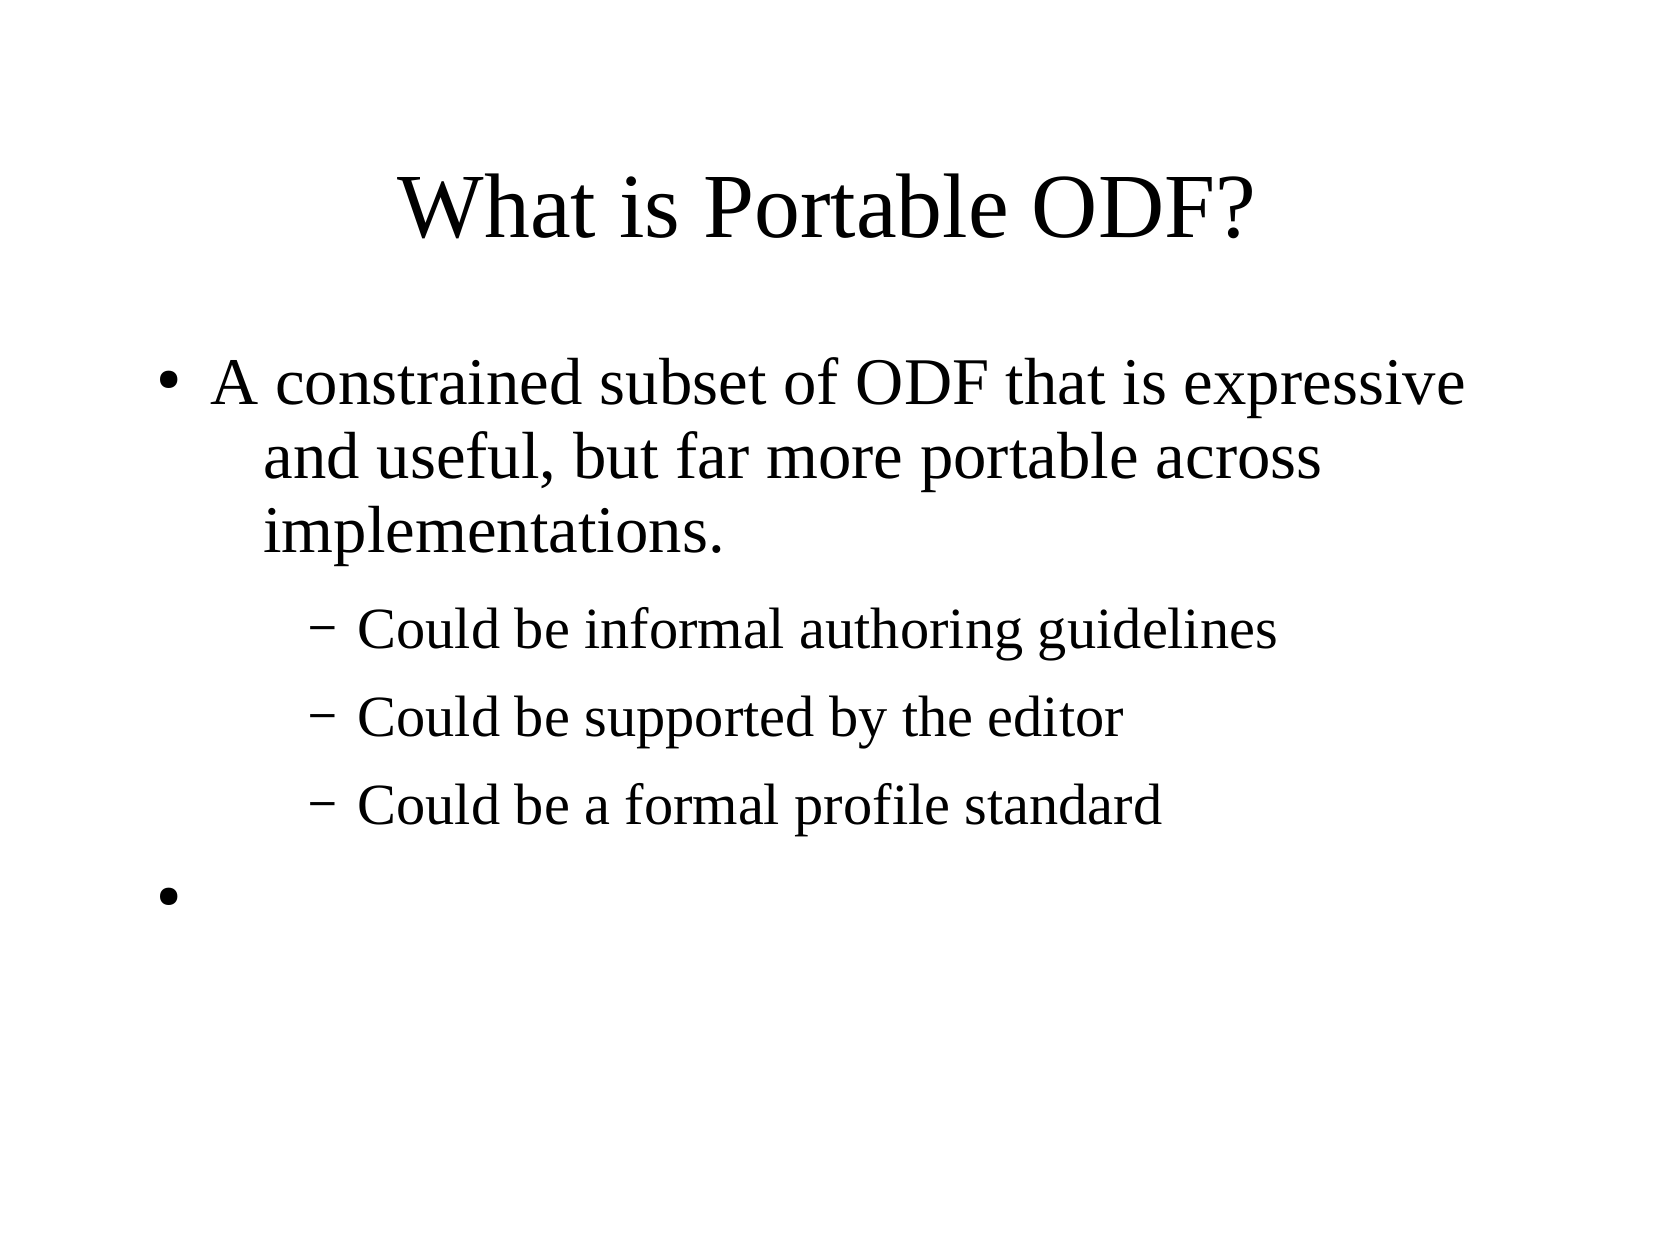

# What is Portable ODF?
A constrained subset of ODF that is expressive and useful, but far more portable across implementations.
Could be informal authoring guidelines
Could be supported by the editor
Could be a formal profile standard